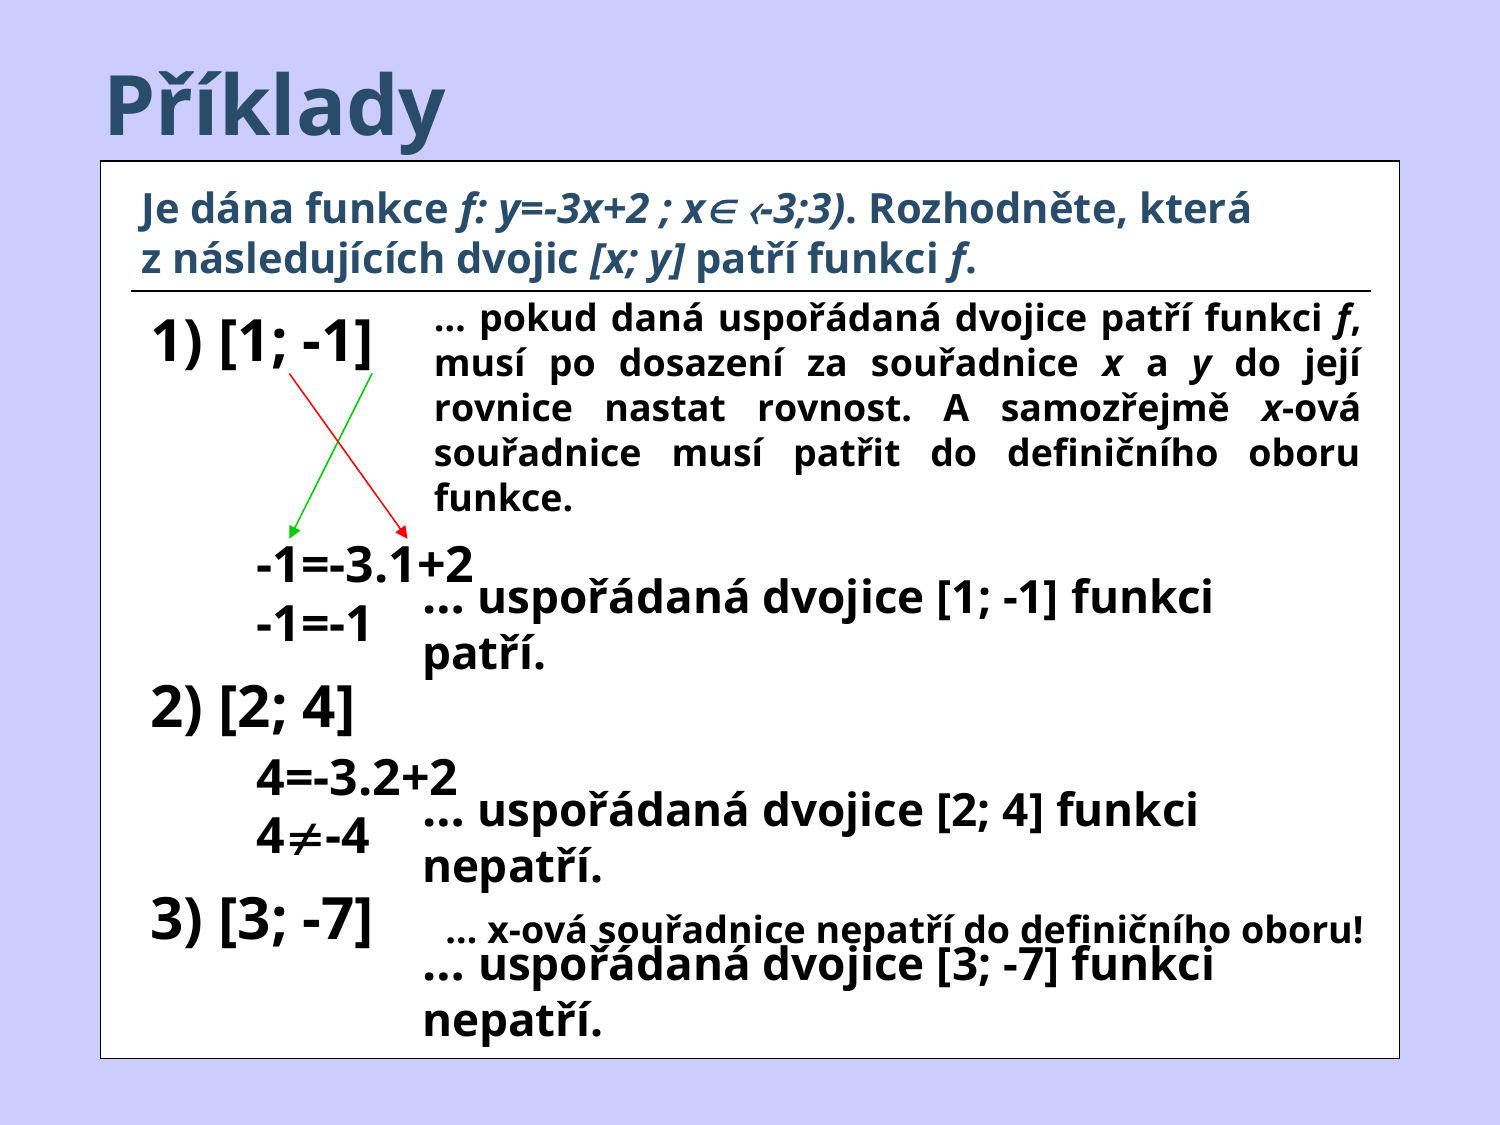

# Příklady
Je dána funkce f: y=-3x+2 ; x -3;3). Rozhodněte, která
z následujících dvojic [x; y] patří funkci f.
1) [1; -1]
… pokud daná uspořádaná dvojice patří funkci f, musí po dosazení za souřadnice x a y do její rovnice nastat rovnost. A samozřejmě x-ová souřadnice musí patřit do definičního oboru funkce.
-1=-3.1+2
-1=-1
… uspořádaná dvojice [1; -1] funkci patří.
2) [2; 4]
4=-3.2+2
4-4
… uspořádaná dvojice [2; 4] funkci nepatří.
3) [3; -7]
… x-ová souřadnice nepatří do definičního oboru!
… uspořádaná dvojice [3; -7] funkci nepatří.